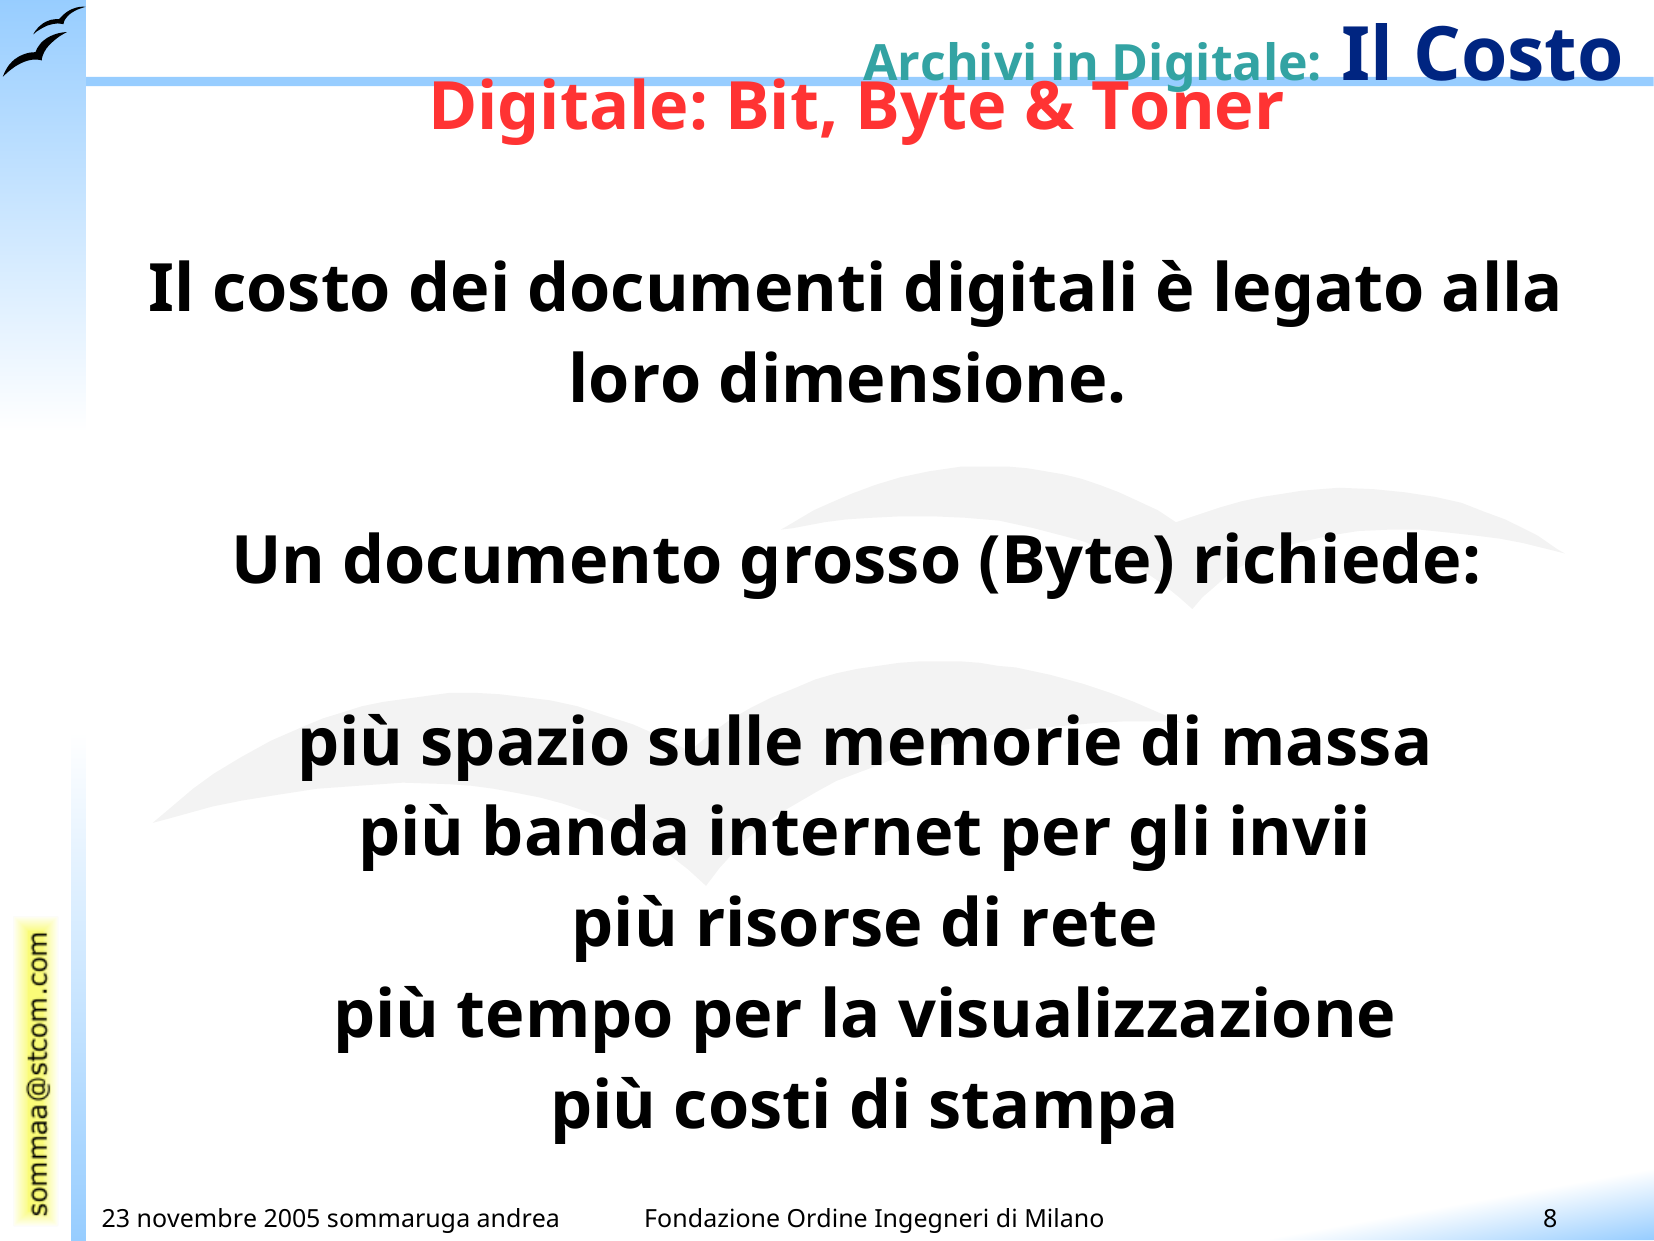

# Archivi in Digitale: Il Costo
Digitale: Bit, Byte & Toner
Il costo dei documenti digitali è legato alla loro dimensione.
Un documento grosso (Byte) richiede:
 più spazio sulle memorie di massa
 più banda internet per gli invii
 più risorse di rete
 più tempo per la visualizzazione
 più costi di stampa